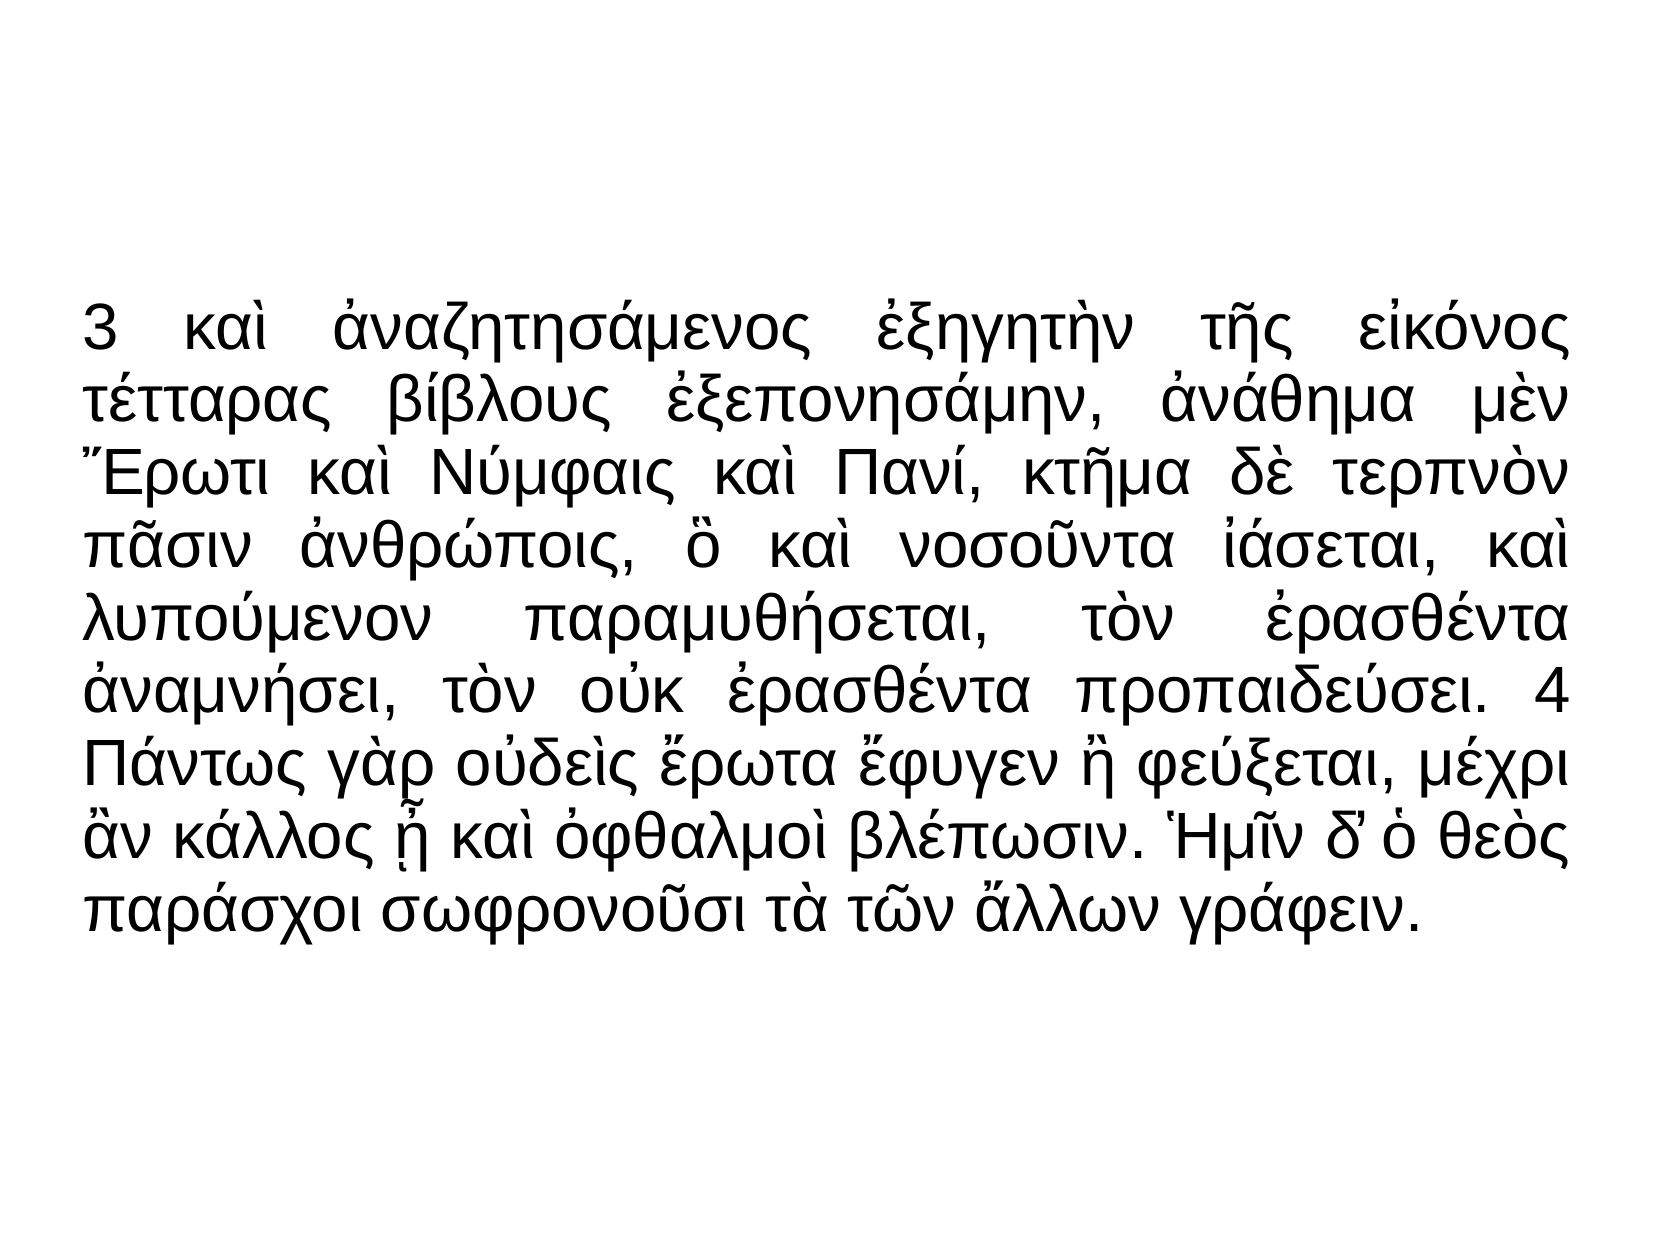

# 3 καὶ ἀναζητησάμενος ἐξηγητὴν τῆς εἰκόνος τέτταρας βίβλους ἐξεπονησάμην, ἀνάθημα μὲν Ἔρωτι καὶ Νύμφαις καὶ Πανί, κτῆμα δὲ τερπνὸν πᾶσιν ἀνθρώποις, ὃ καὶ νοσοῦντα ἰάσεται, καὶ λυπούμενον παραμυθήσεται, τὸν ἐρασθέντα ἀναμνήσει, τὸν οὐκ ἐρασθέντα προπαιδεύσει. 4 Πάντως γὰρ οὐδεὶς ἔρωτα ἔφυγεν ἢ φεύξεται, μέχρι ἂν κάλλος ᾖ καὶ ὀφθαλμοὶ βλέπωσιν. Ἡμῖν δ̓ ὁ θεὸς παράσχοι σωφρονοῦσι τὰ τῶν ἄλλων γράφειν.